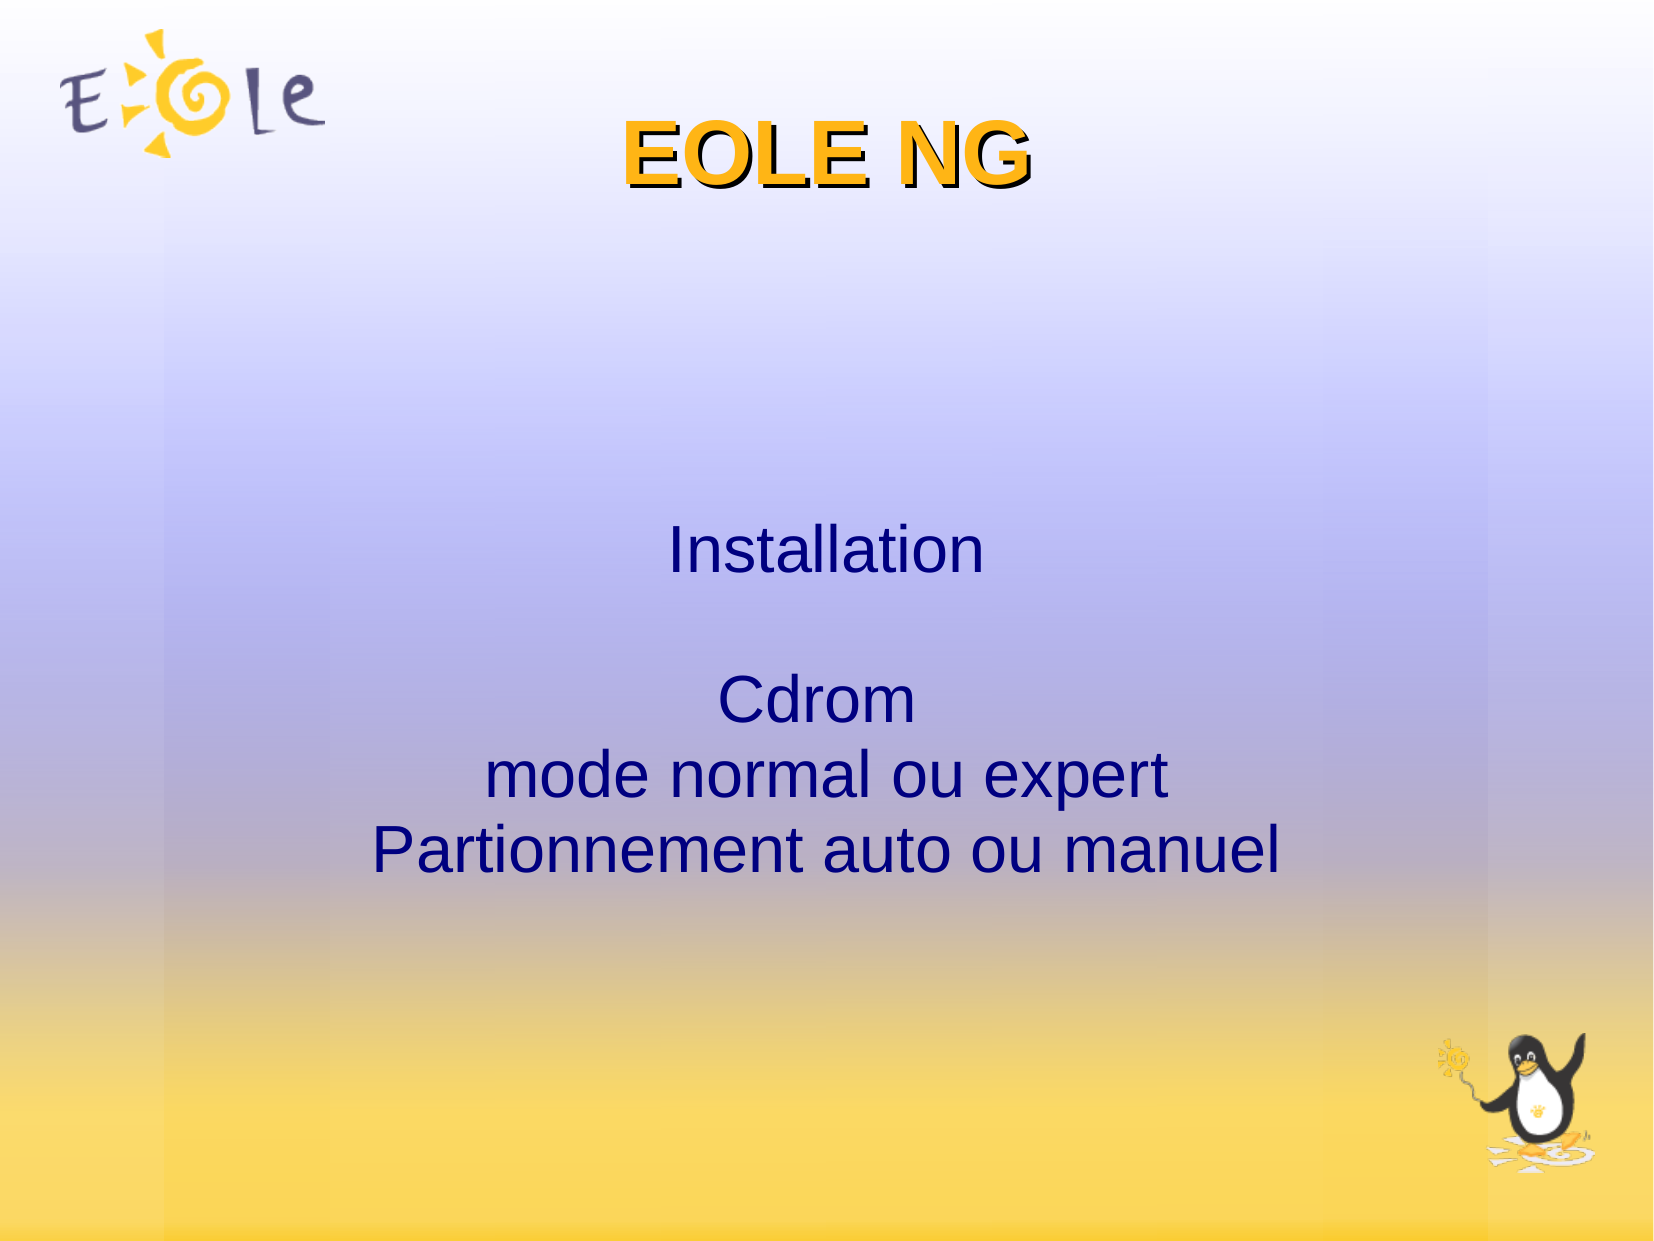

# EOLE NG
Installation
Cdrom
mode normal ou expert
Partionnement auto ou manuel